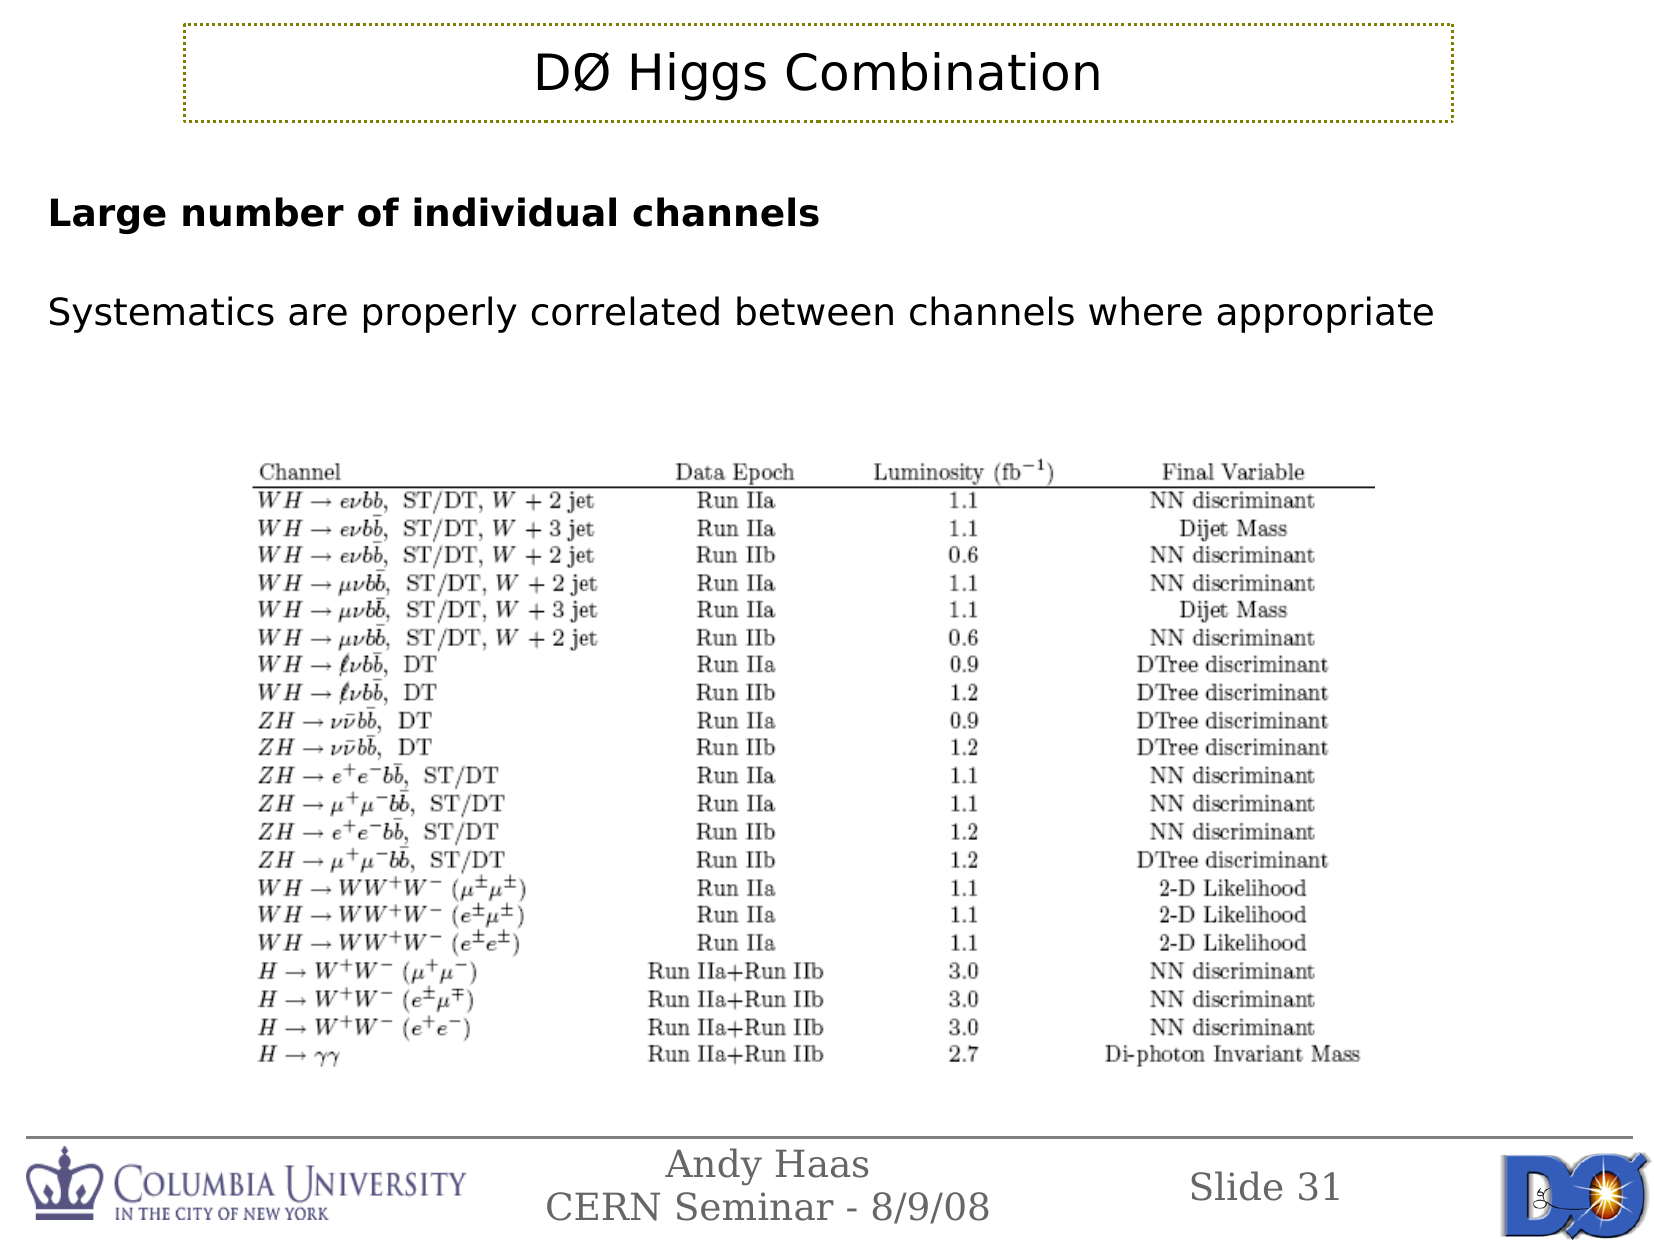

# DØ Higgs Combination
Large number of individual channels
Systematics are properly correlated between channels where appropriate